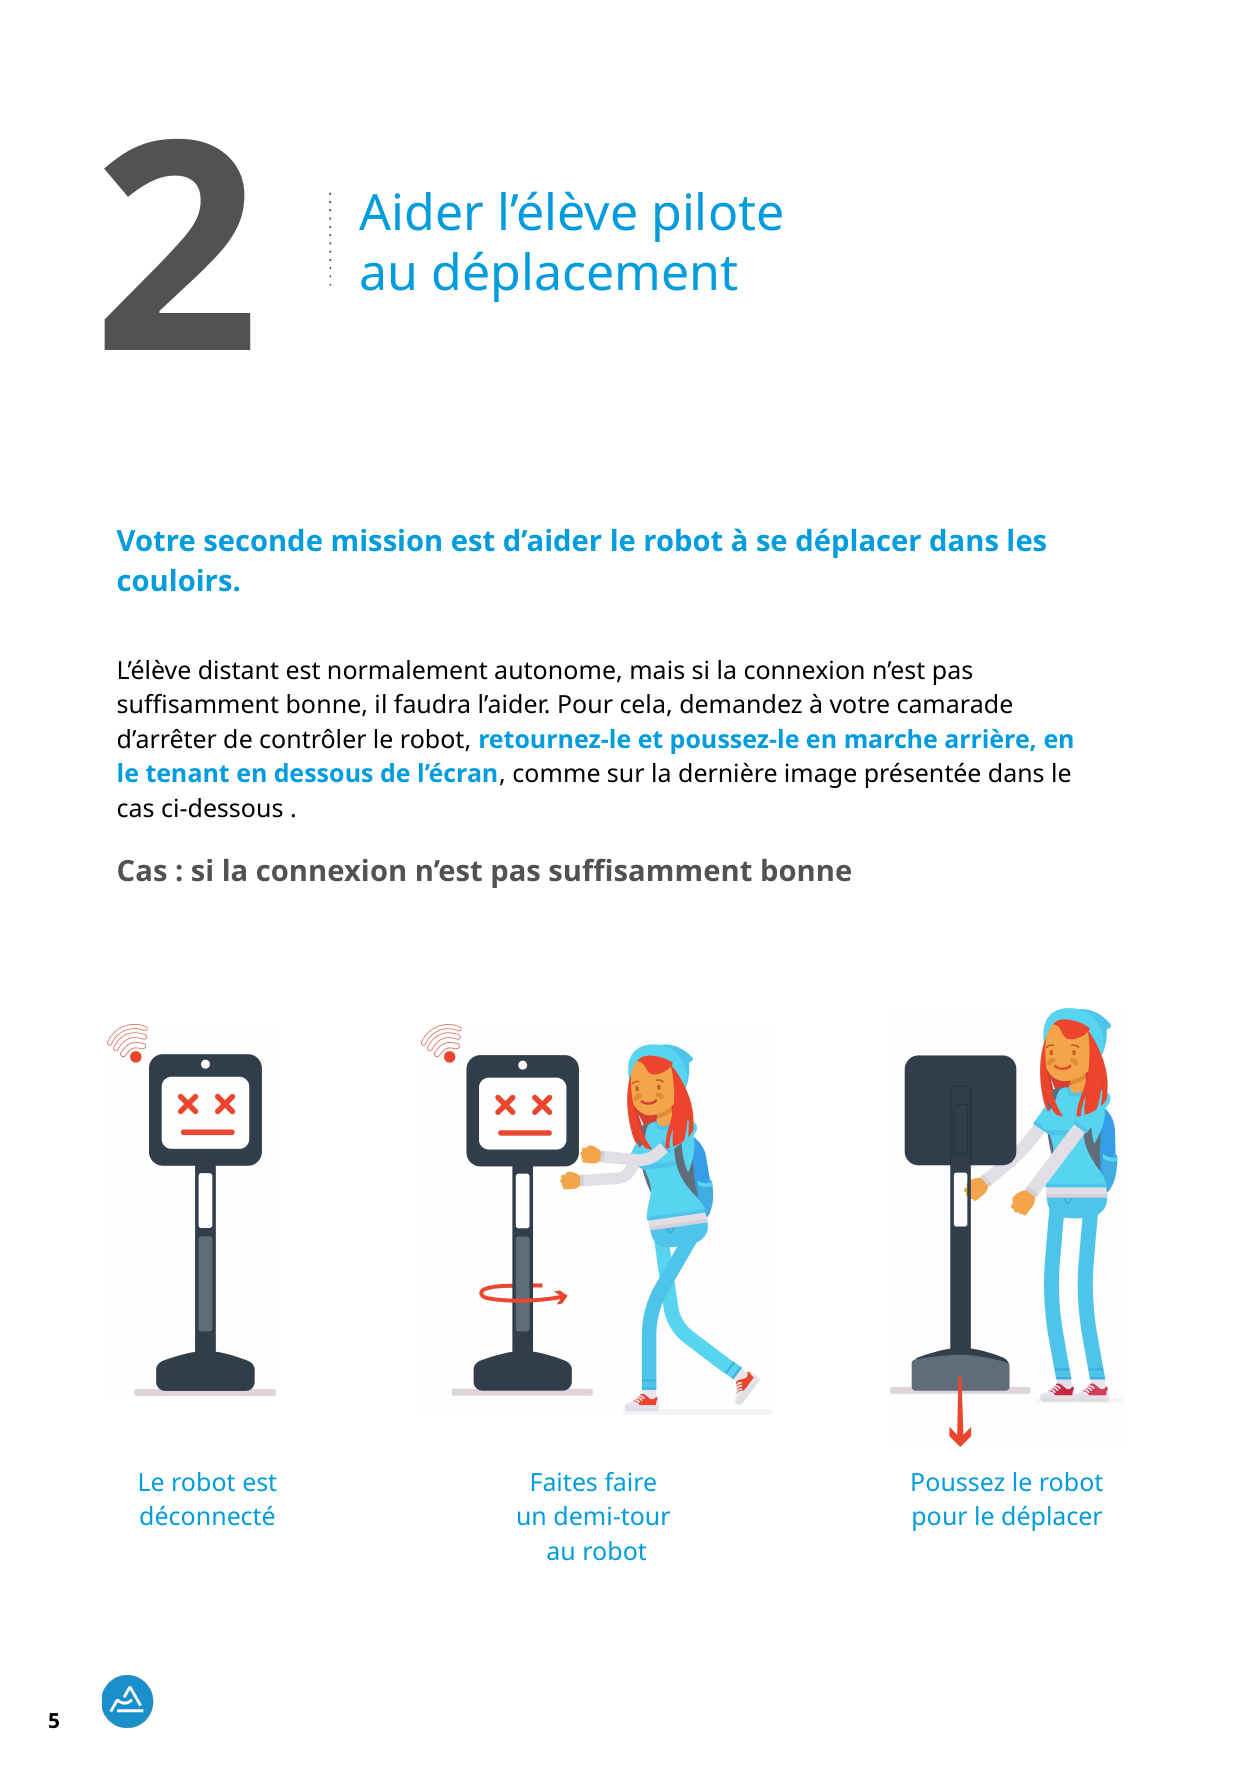

2
Aider l’élève pilote
au déplacement
Votre seconde mission est d’aider le robot à se déplacer dans les couloirs.
L’élève distant est normalement autonome, mais si la connexion n’est pas suffisamment bonne, il faudra l’aider. Pour cela, demandez à votre camarade d’arrêter de contrôler le robot, retournez-le et poussez-le en marche arrière, en
le tenant en dessous de l’écran, comme sur la dernière image présentée dans le cas ci-dessous .
Cas : si la connexion n’est pas suffisamment bonne
Le robot est déconnecté
Faites faire
un demi-tour
au robot
Poussez le robot pour le déplacer
5